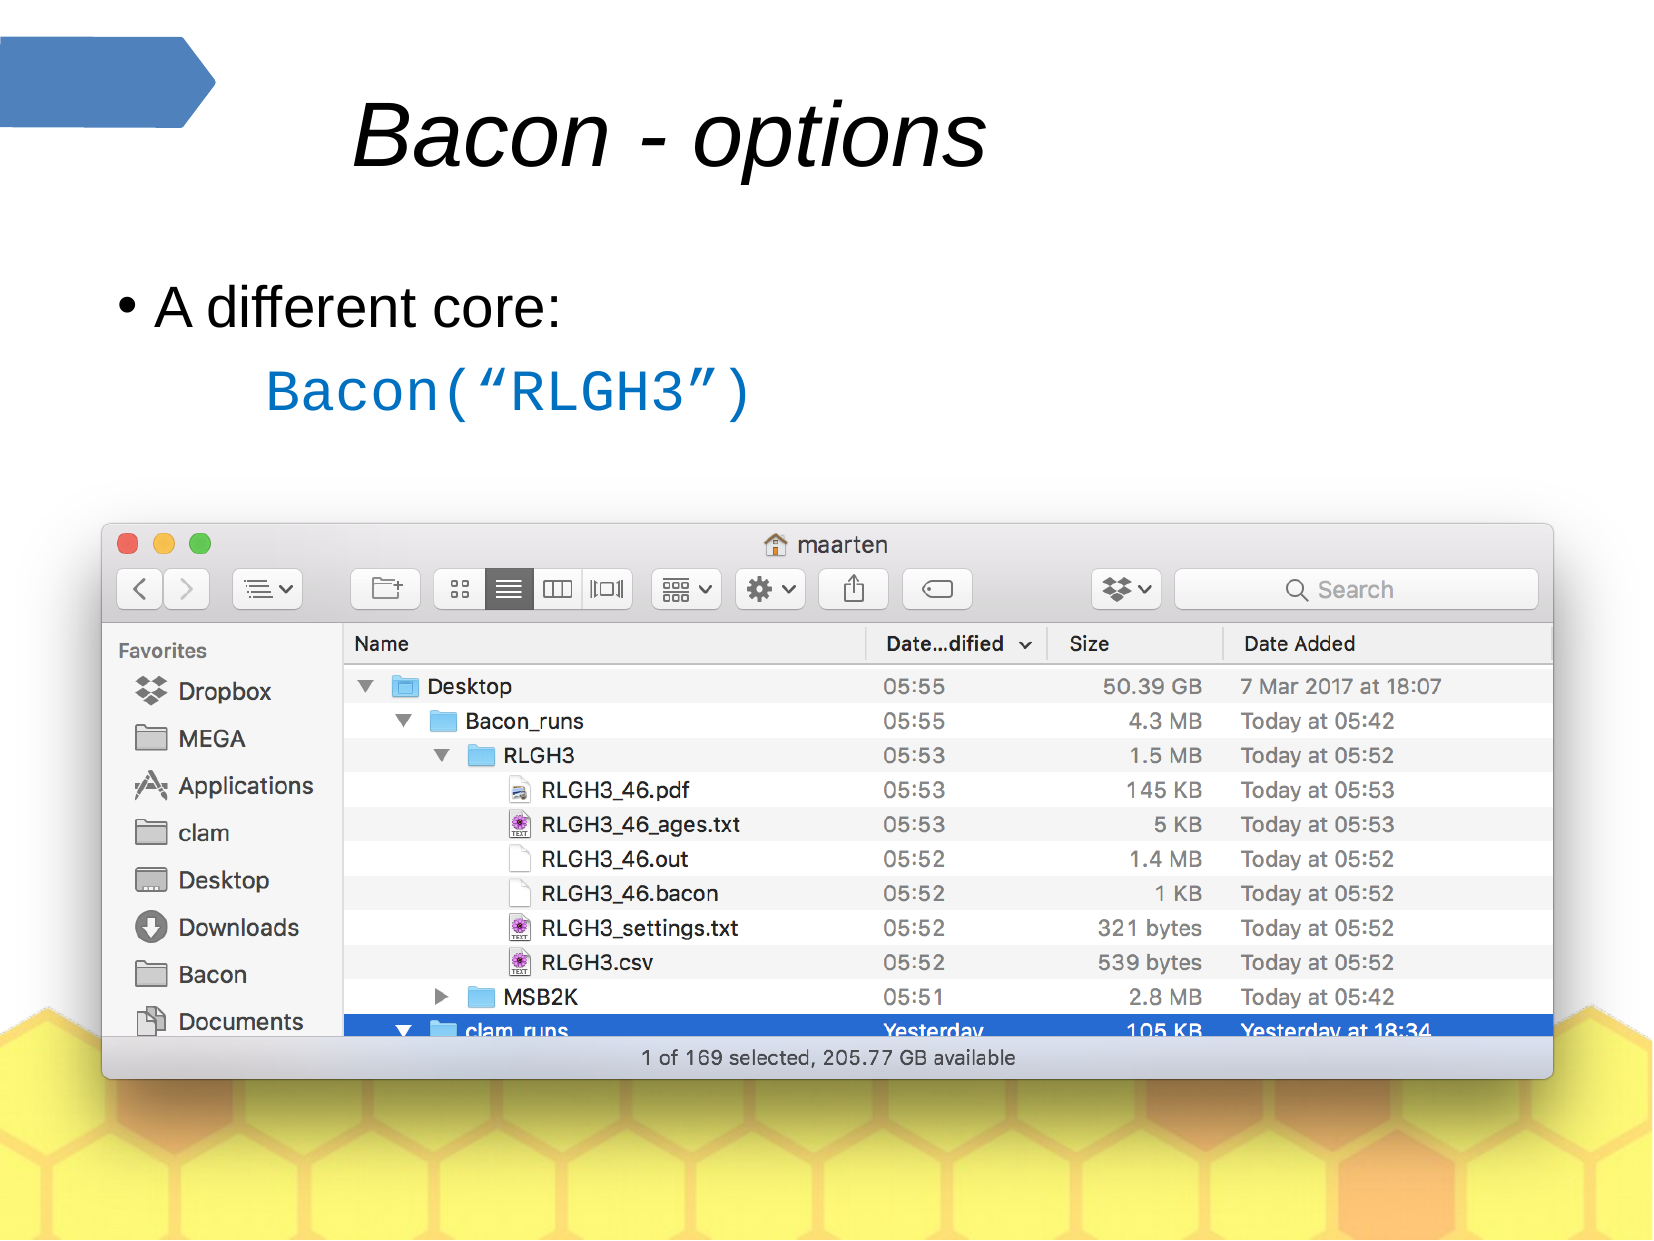

Bacon - options
A different core:
	Bacon(“RLGH3”)